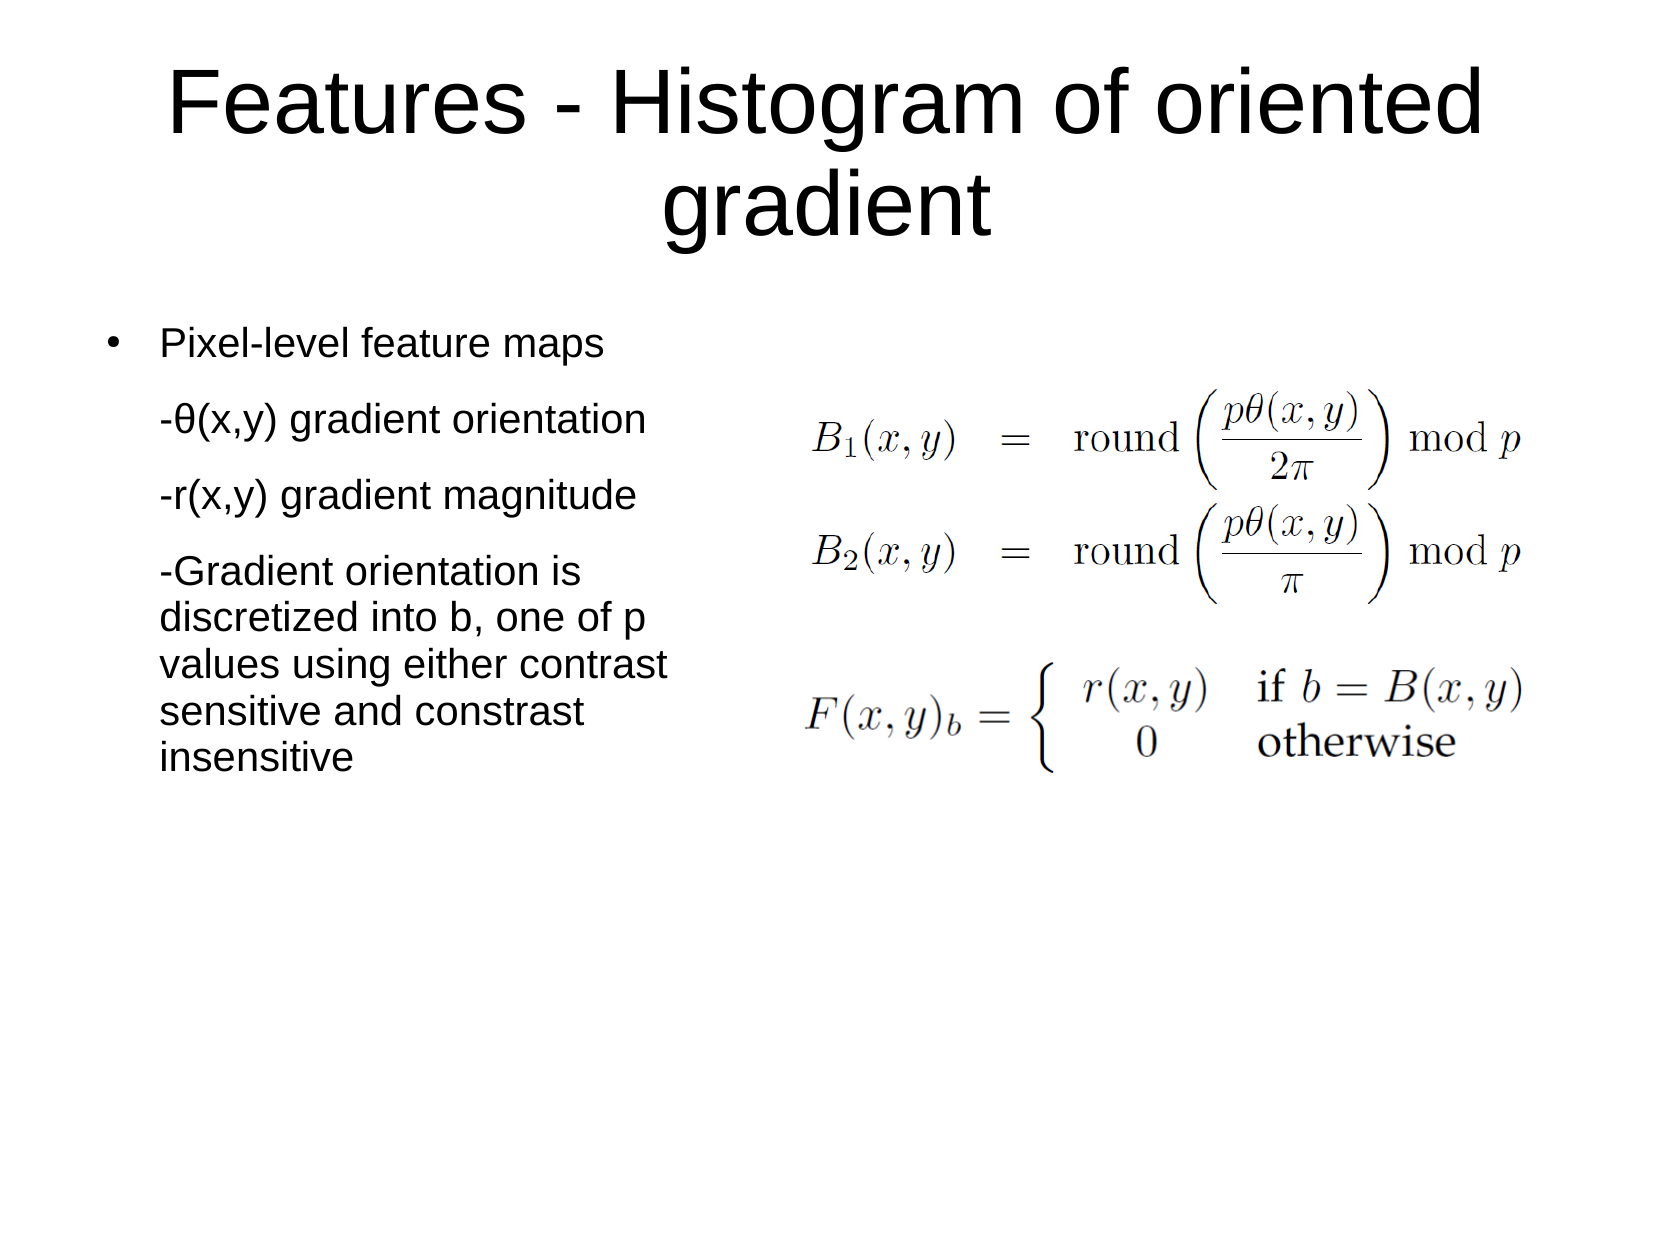

# Features - Histogram of oriented gradient
Pixel-level feature maps
-θ(x,y) gradient orientation
-r(x,y) gradient magnitude
-Gradient orientation is discretized into b, one of p values using either contrast sensitive and constrast insensitive